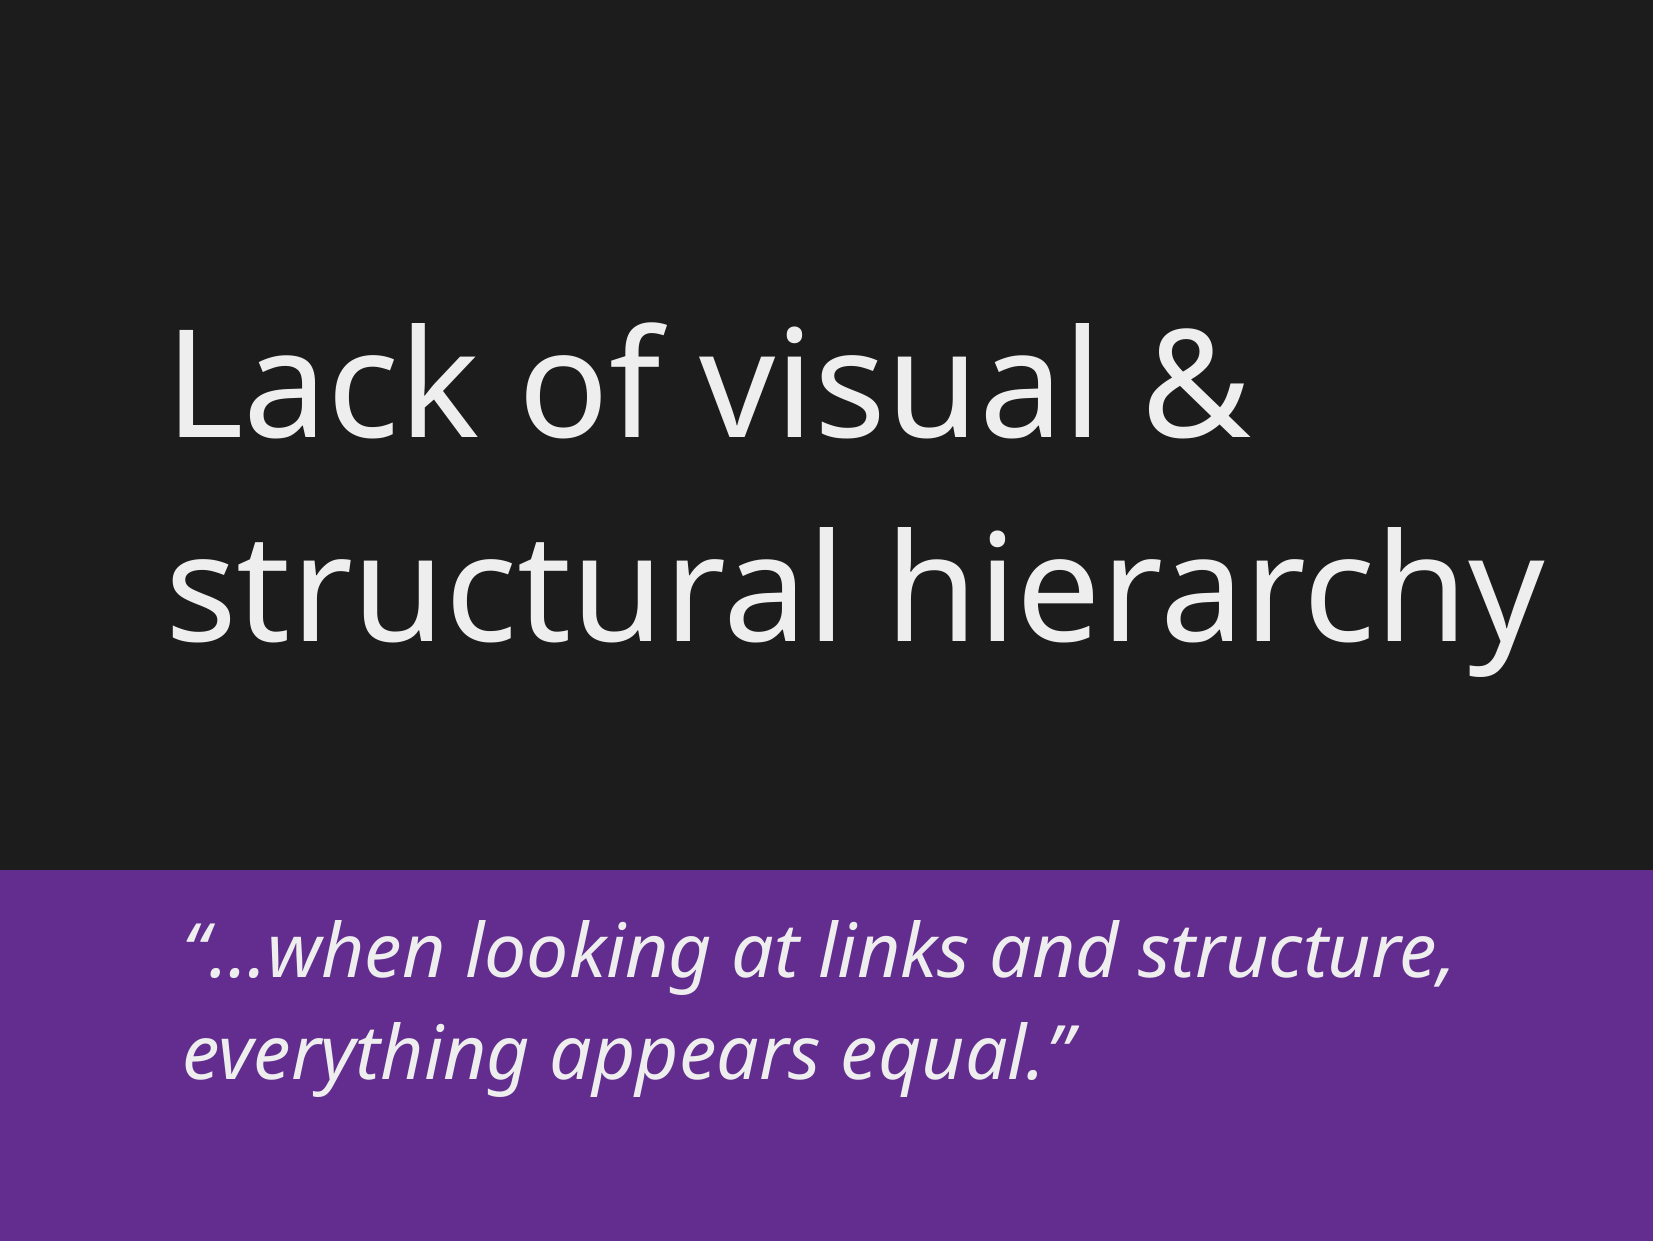

# Lack of visual & structural hierarchy
“…when looking at links and structure, everything appears equal.”